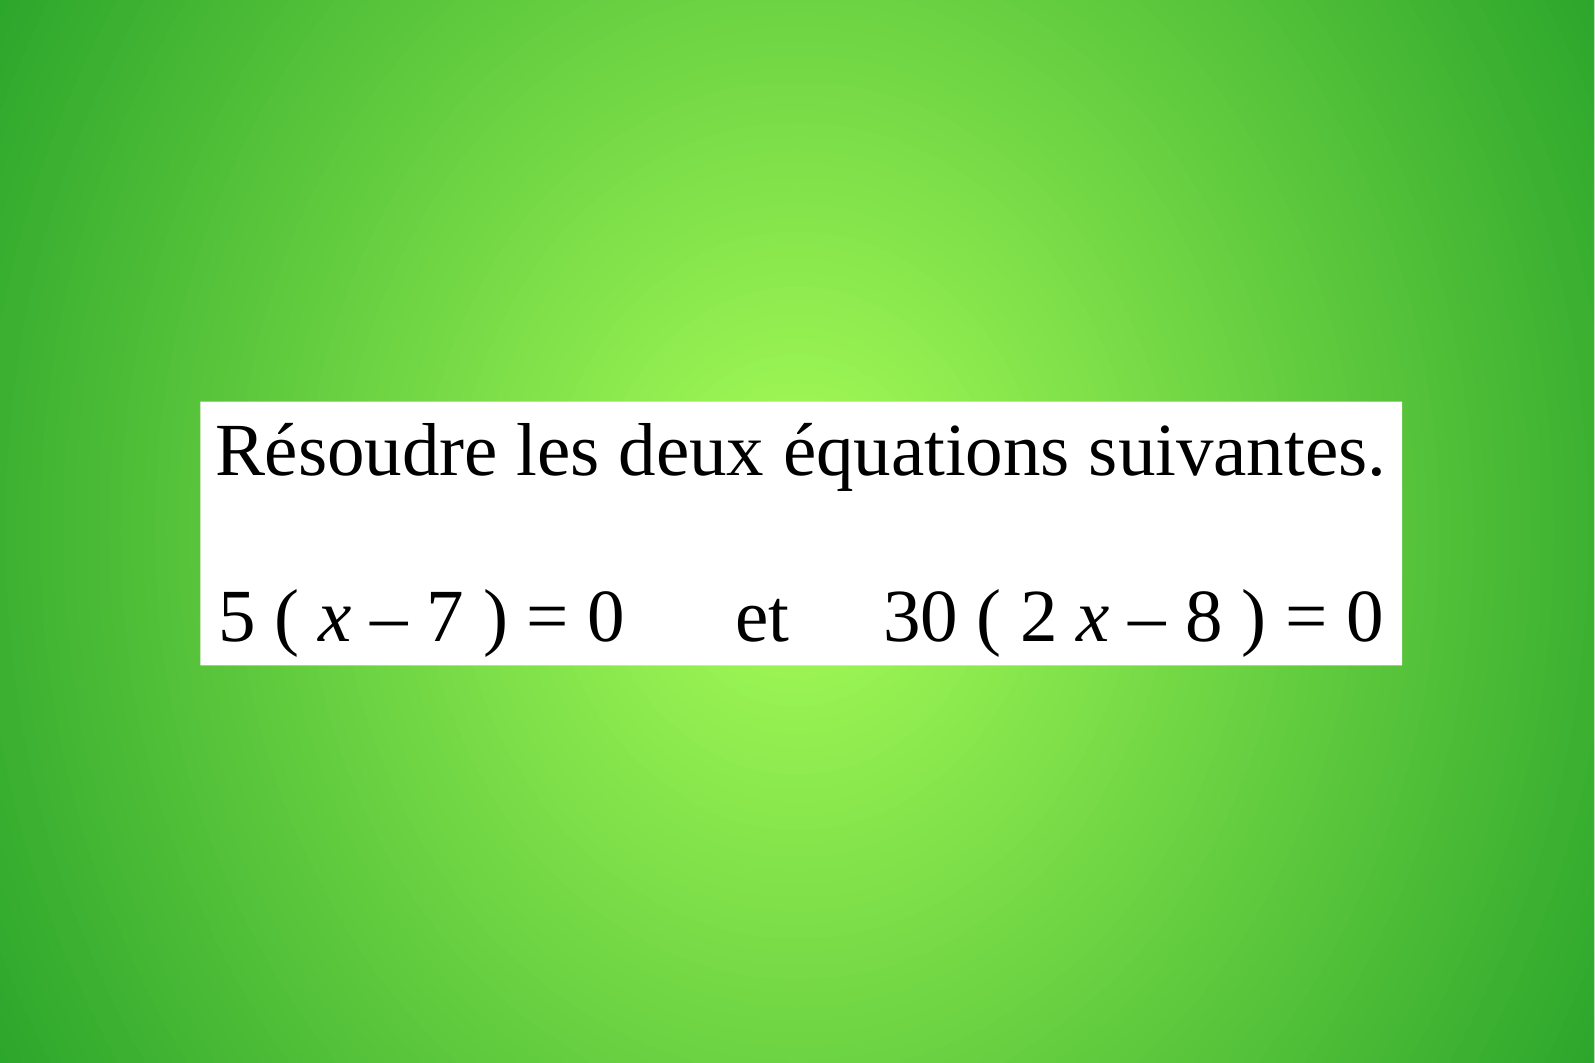

Résoudre les deux équations suivantes.
5 ( x – 7 ) = 0		et		30 ( 2 x – 8 ) = 0